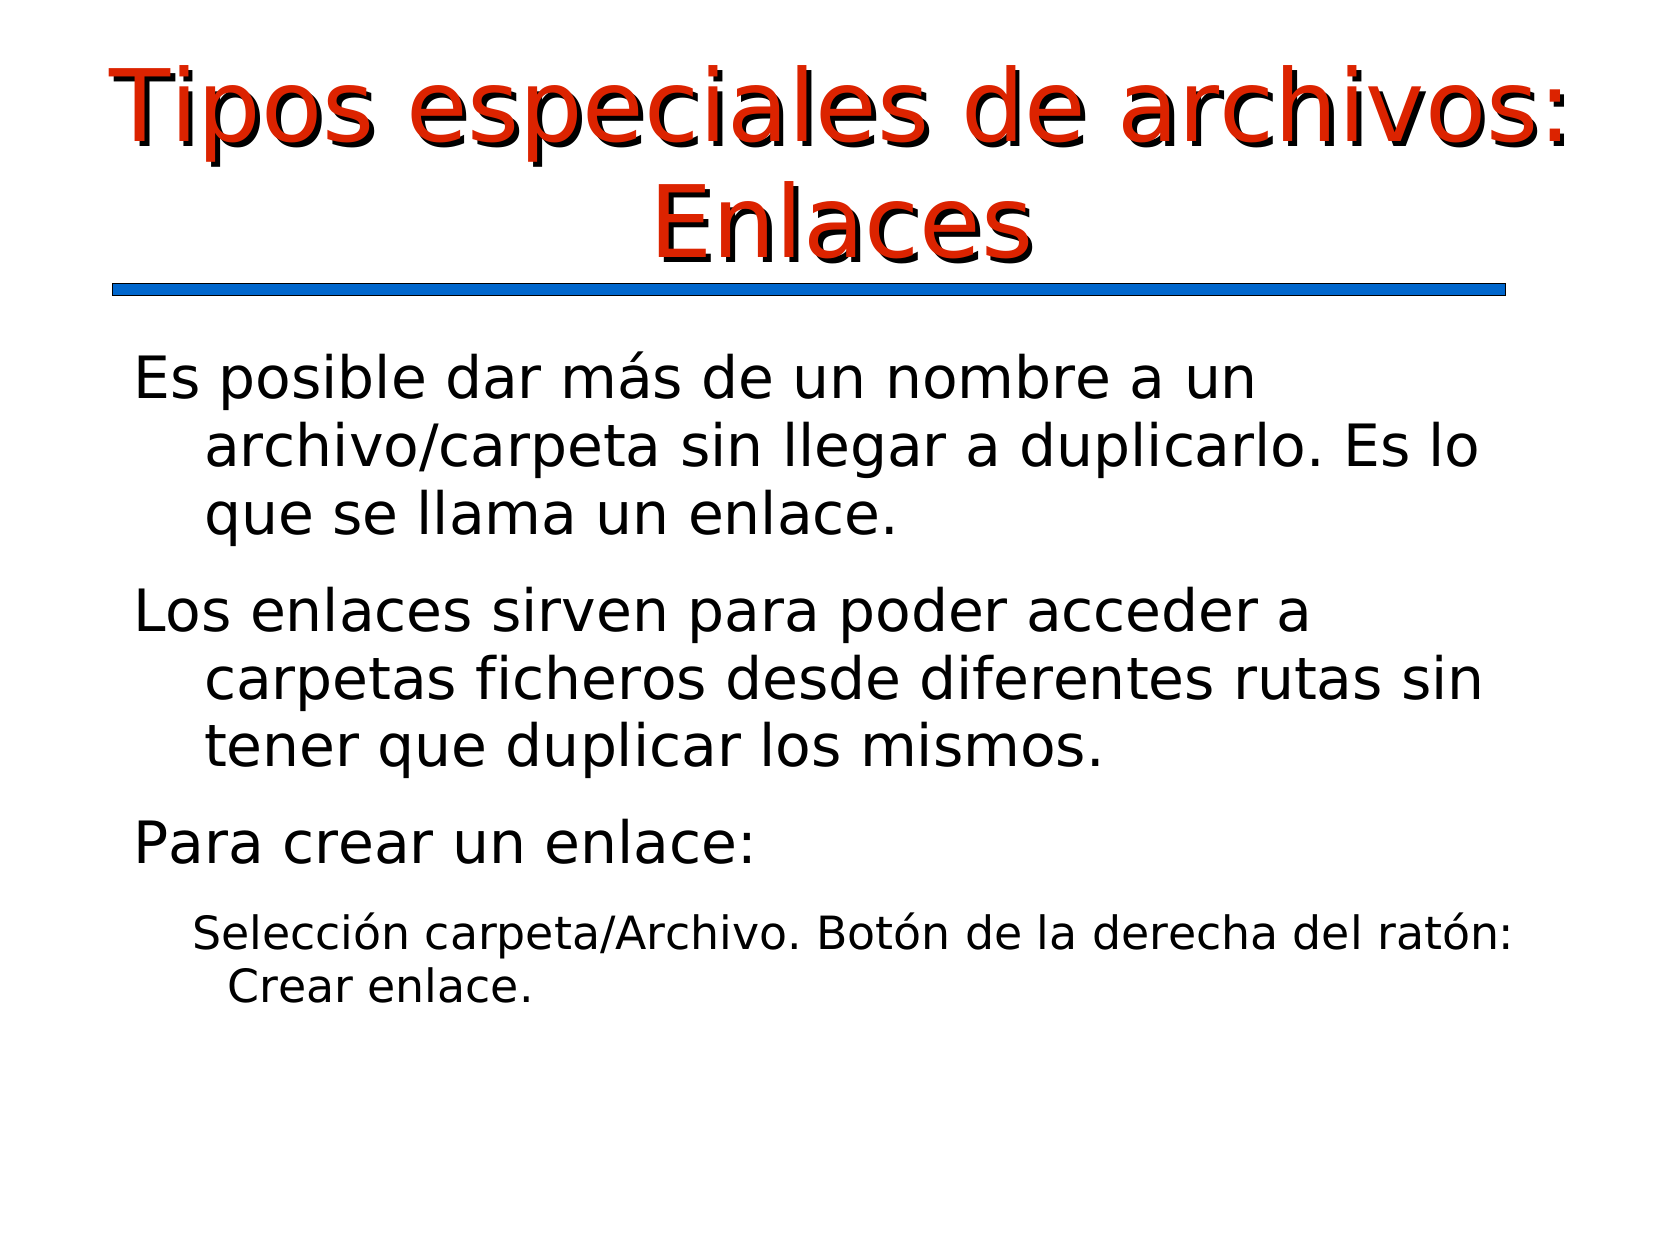

# Tipos especiales de archivos: Enlaces
Es posible dar más de un nombre a un archivo/carpeta sin llegar a duplicarlo. Es lo que se llama un enlace.
Los enlaces sirven para poder acceder a carpetas ficheros desde diferentes rutas sin tener que duplicar los mismos.
Para crear un enlace:
Selección carpeta/Archivo. Botón de la derecha del ratón: Crear enlace.